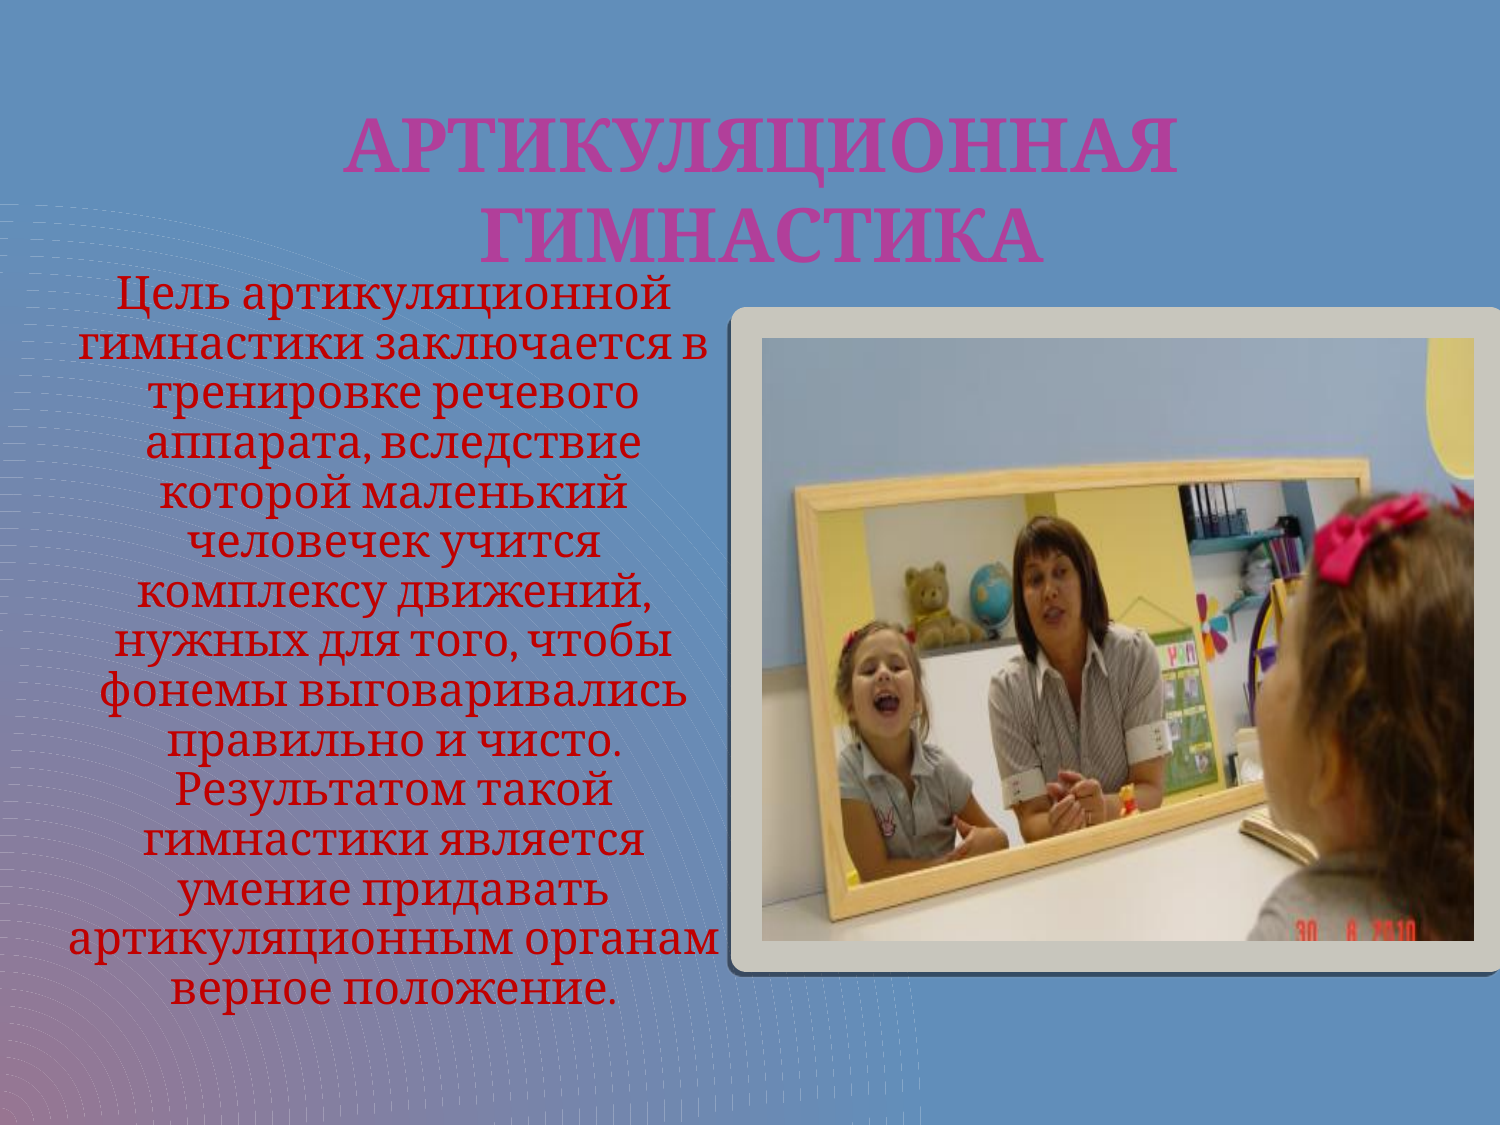

# Артикуляционная гимнастика
Цель артикуляционной гимнастики заключается в тренировке речевого аппарата, вследствие которой маленький человечек учится комплексу движений, нужных для того, чтобы фонемы выговаривались правильно и чисто. Результатом такой гимнастики является умение придавать артикуляционным органам верное положение.